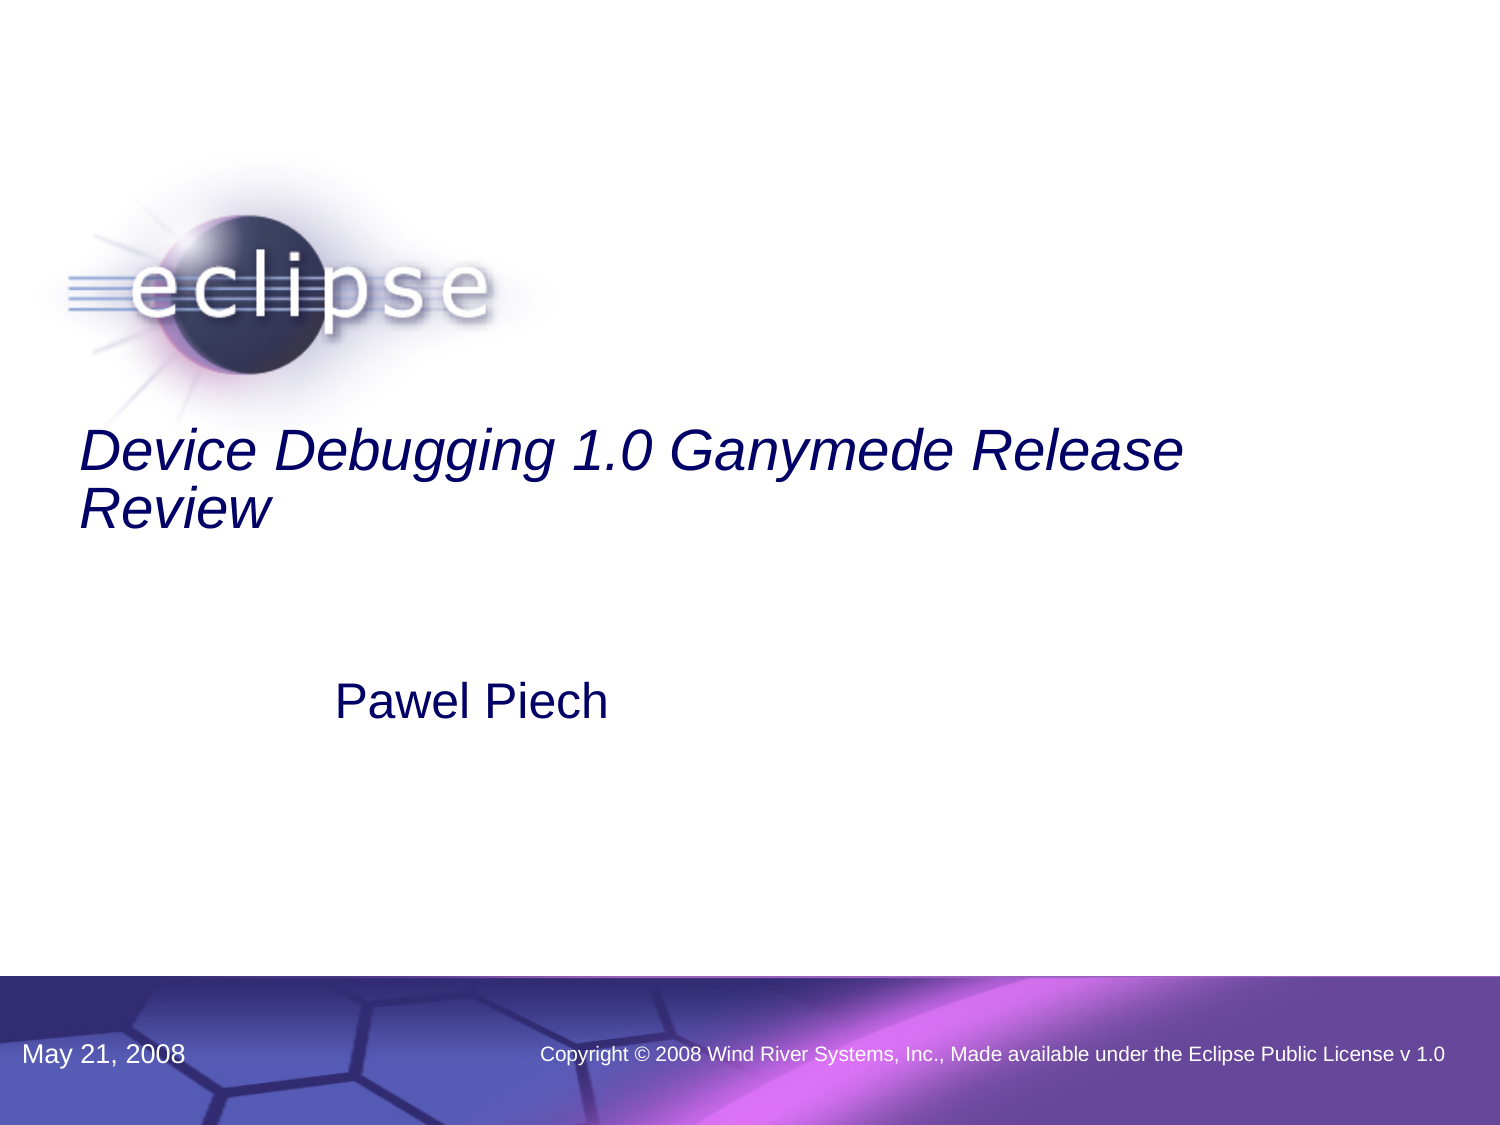

# Device Debugging 1.0 Ganymede Release Review
Pawel Piech